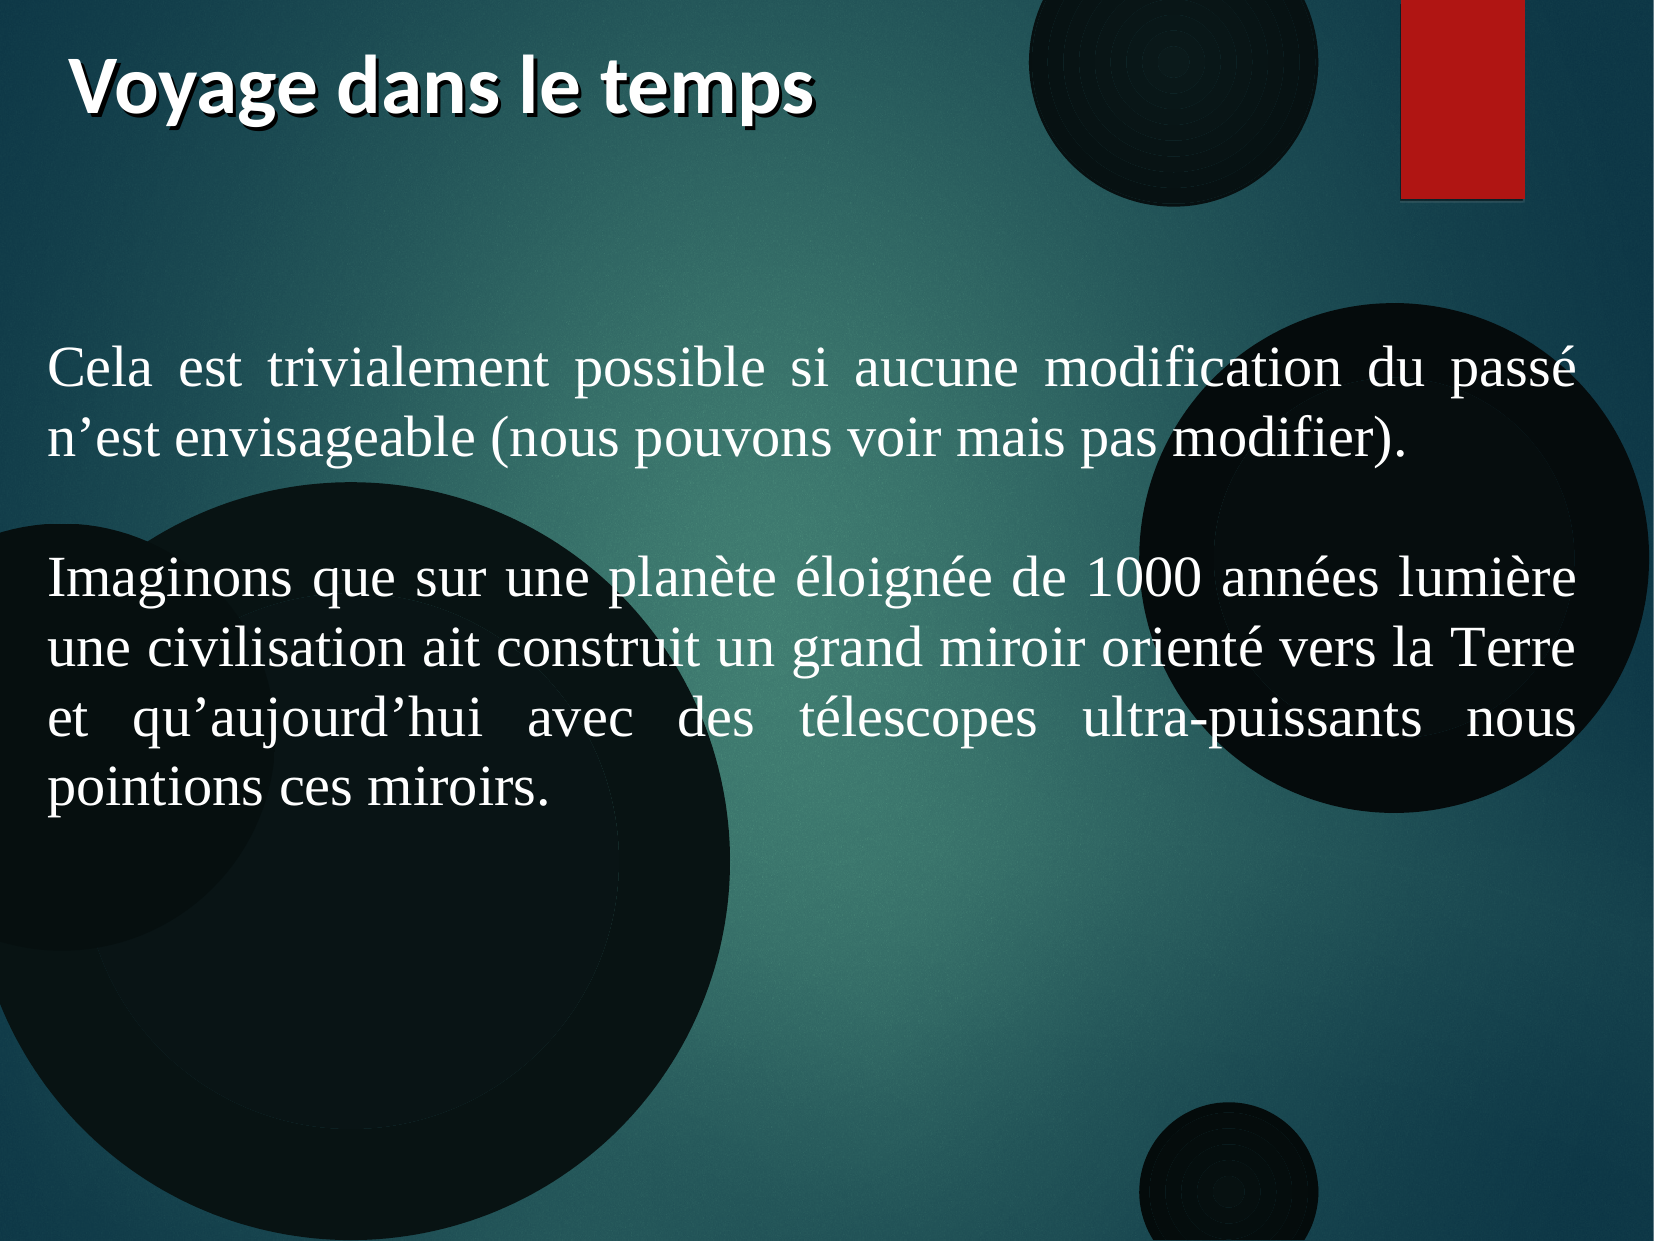

Voyage dans le temps
Cela est trivialement possible si aucune modification du passé n’est envisageable (nous pouvons voir mais pas modifier).
Imaginons que sur une planète éloignée de 1000 années lumière une civilisation ait construit un grand miroir orienté vers la Terre et qu’aujourd’hui avec des télescopes ultra-puissants nous pointions ces miroirs.